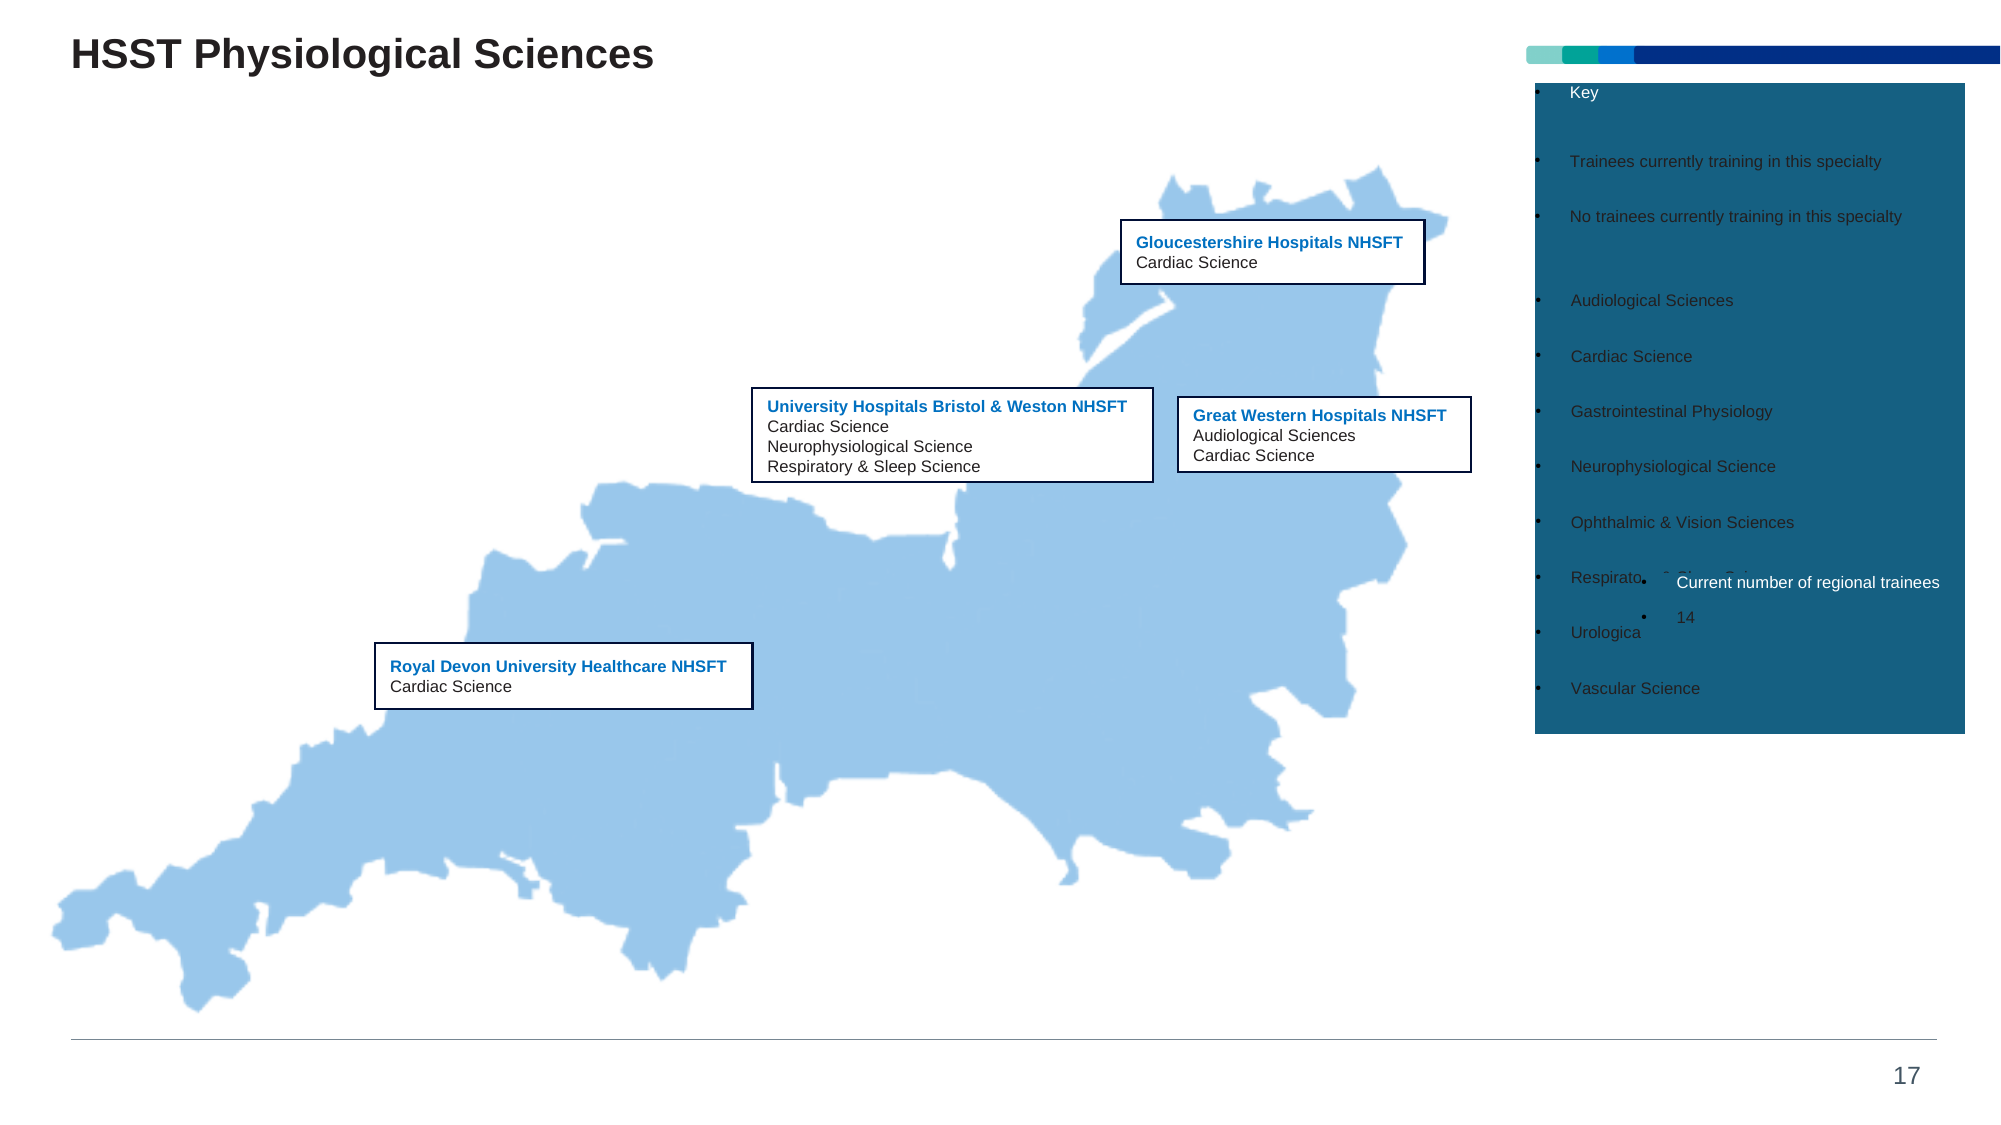

# HSST Physiological Sciences
| Key | |
| --- | --- |
| Trainees currently training in this specialty | |
| No trainees currently training in this specialty | |
Gloucestershire Hospitals NHSFT
Cardiac Science
| Specialty | |
| --- | --- |
| Audiological Sciences | |
| Cardiac Science | |
| Gastrointestinal Physiology | |
| Neurophysiological Science | |
| Ophthalmic & Vision Sciences | |
| Respiratory & Sleep Science | |
| Urological Science | |
| Vascular Science | |
University Hospitals Bristol & Weston NHSFT
Cardiac Science
Neurophysiological Science
Respiratory & Sleep Science
Great Western Hospitals NHSFT
Audiological Sciences
Cardiac Science
| Current number of regional trainees |
| --- |
| 14 |
Royal Devon University Healthcare NHSFT
Cardiac Science